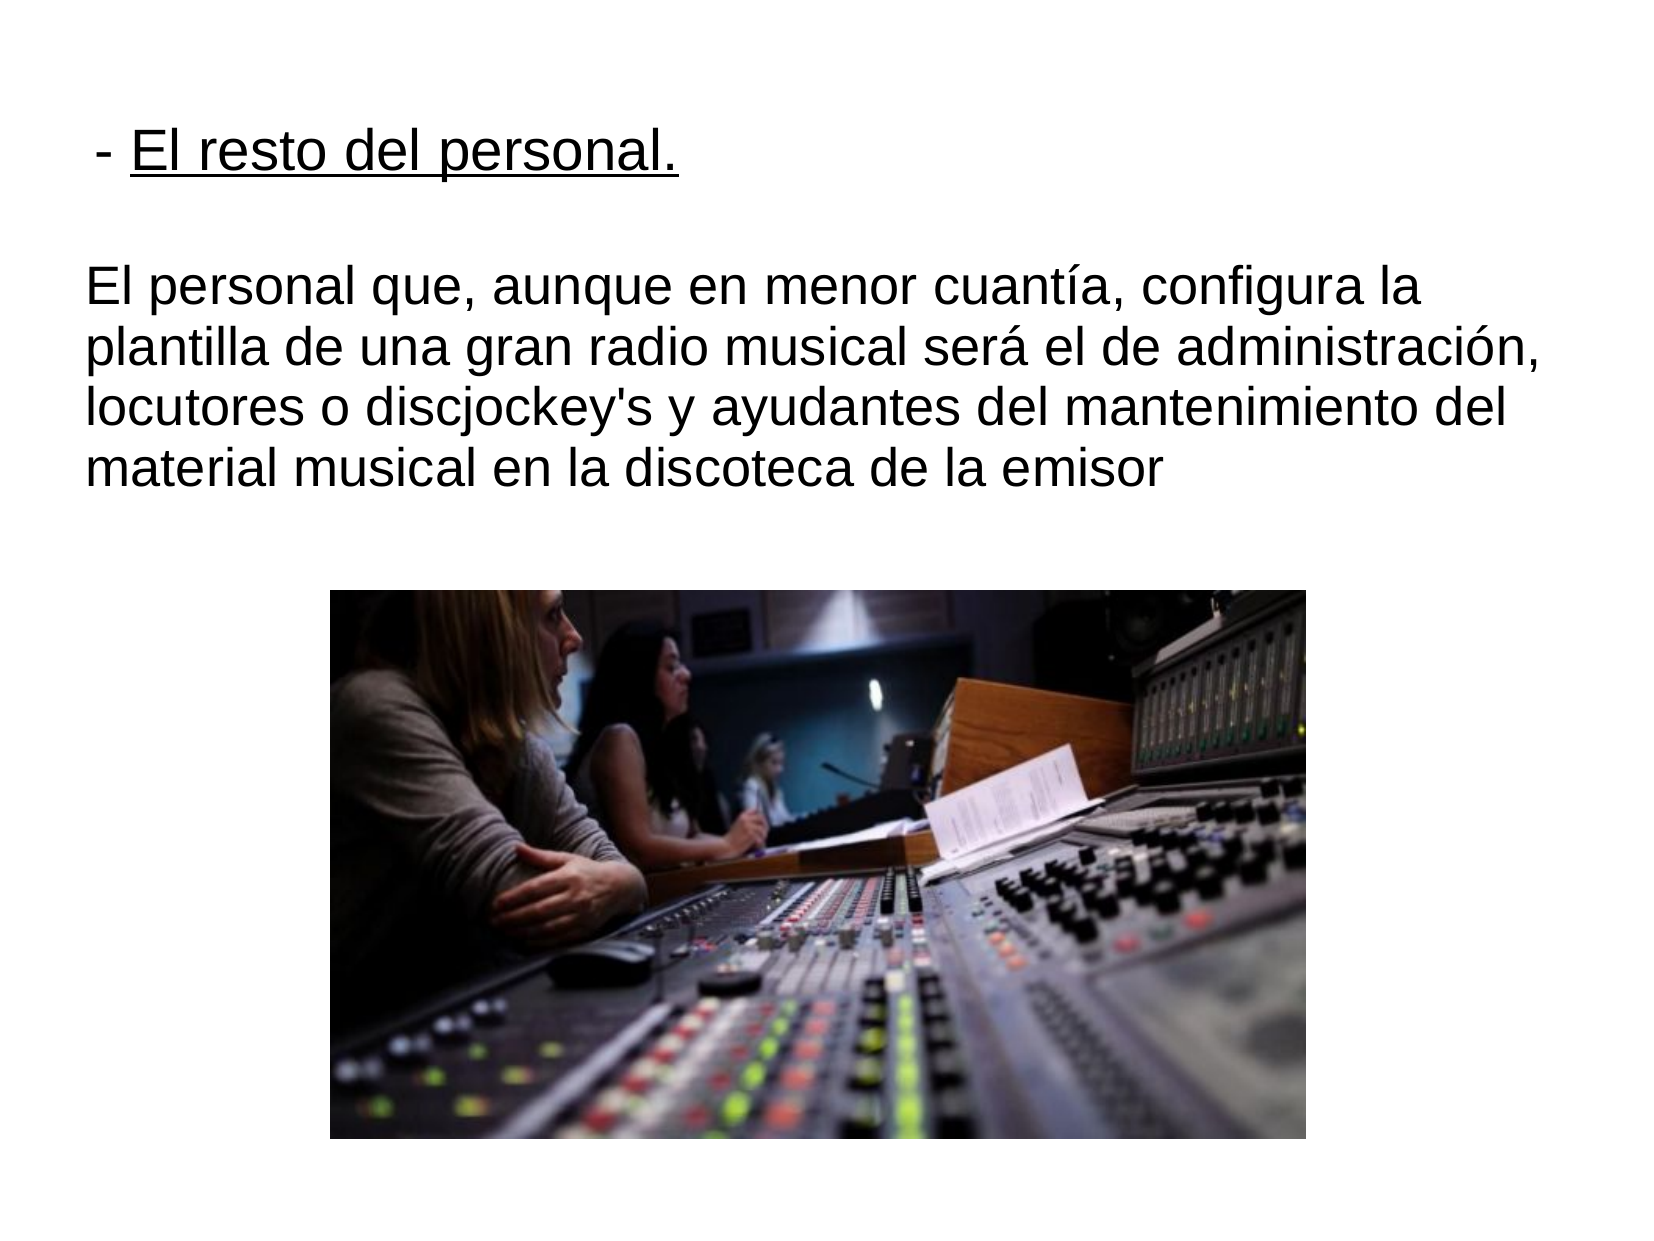

# - El resto del personal.
El personal que, aunque en menor cuantía, configura la plantilla de una gran radio musical será el de administración, locutores o discjockey's y ayudantes del mantenimiento del material musical en la discoteca de la emisor